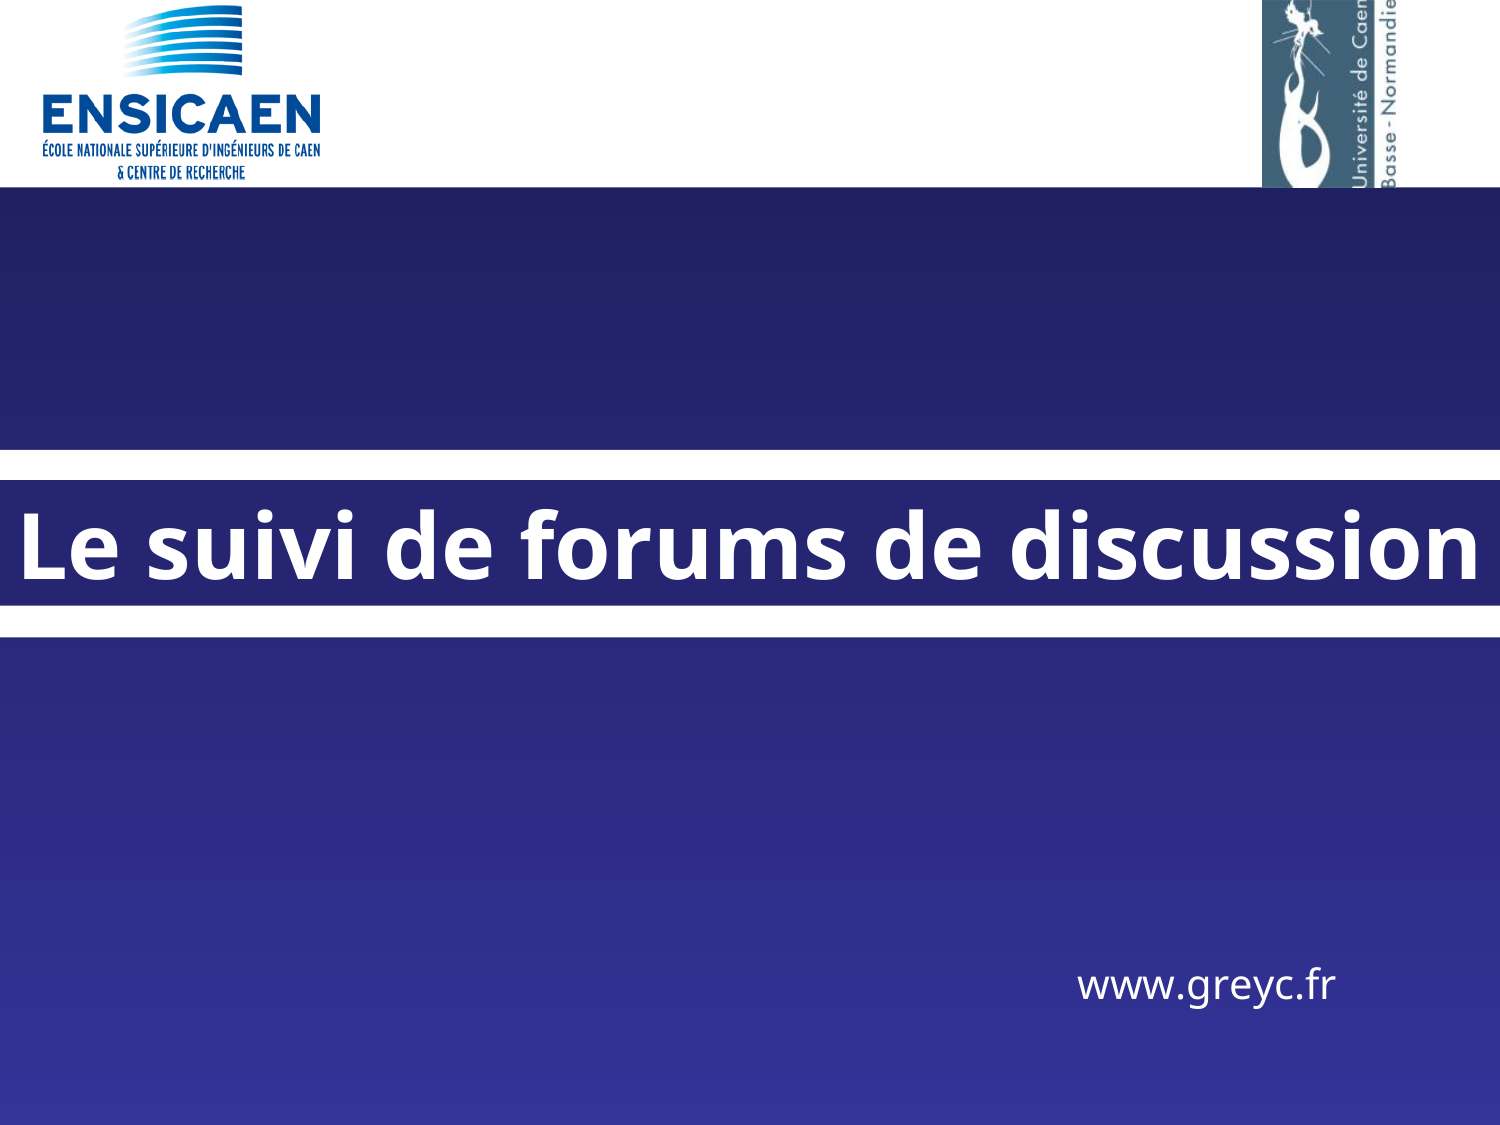

Le suivi de forums de discussion
www.greyc.fr